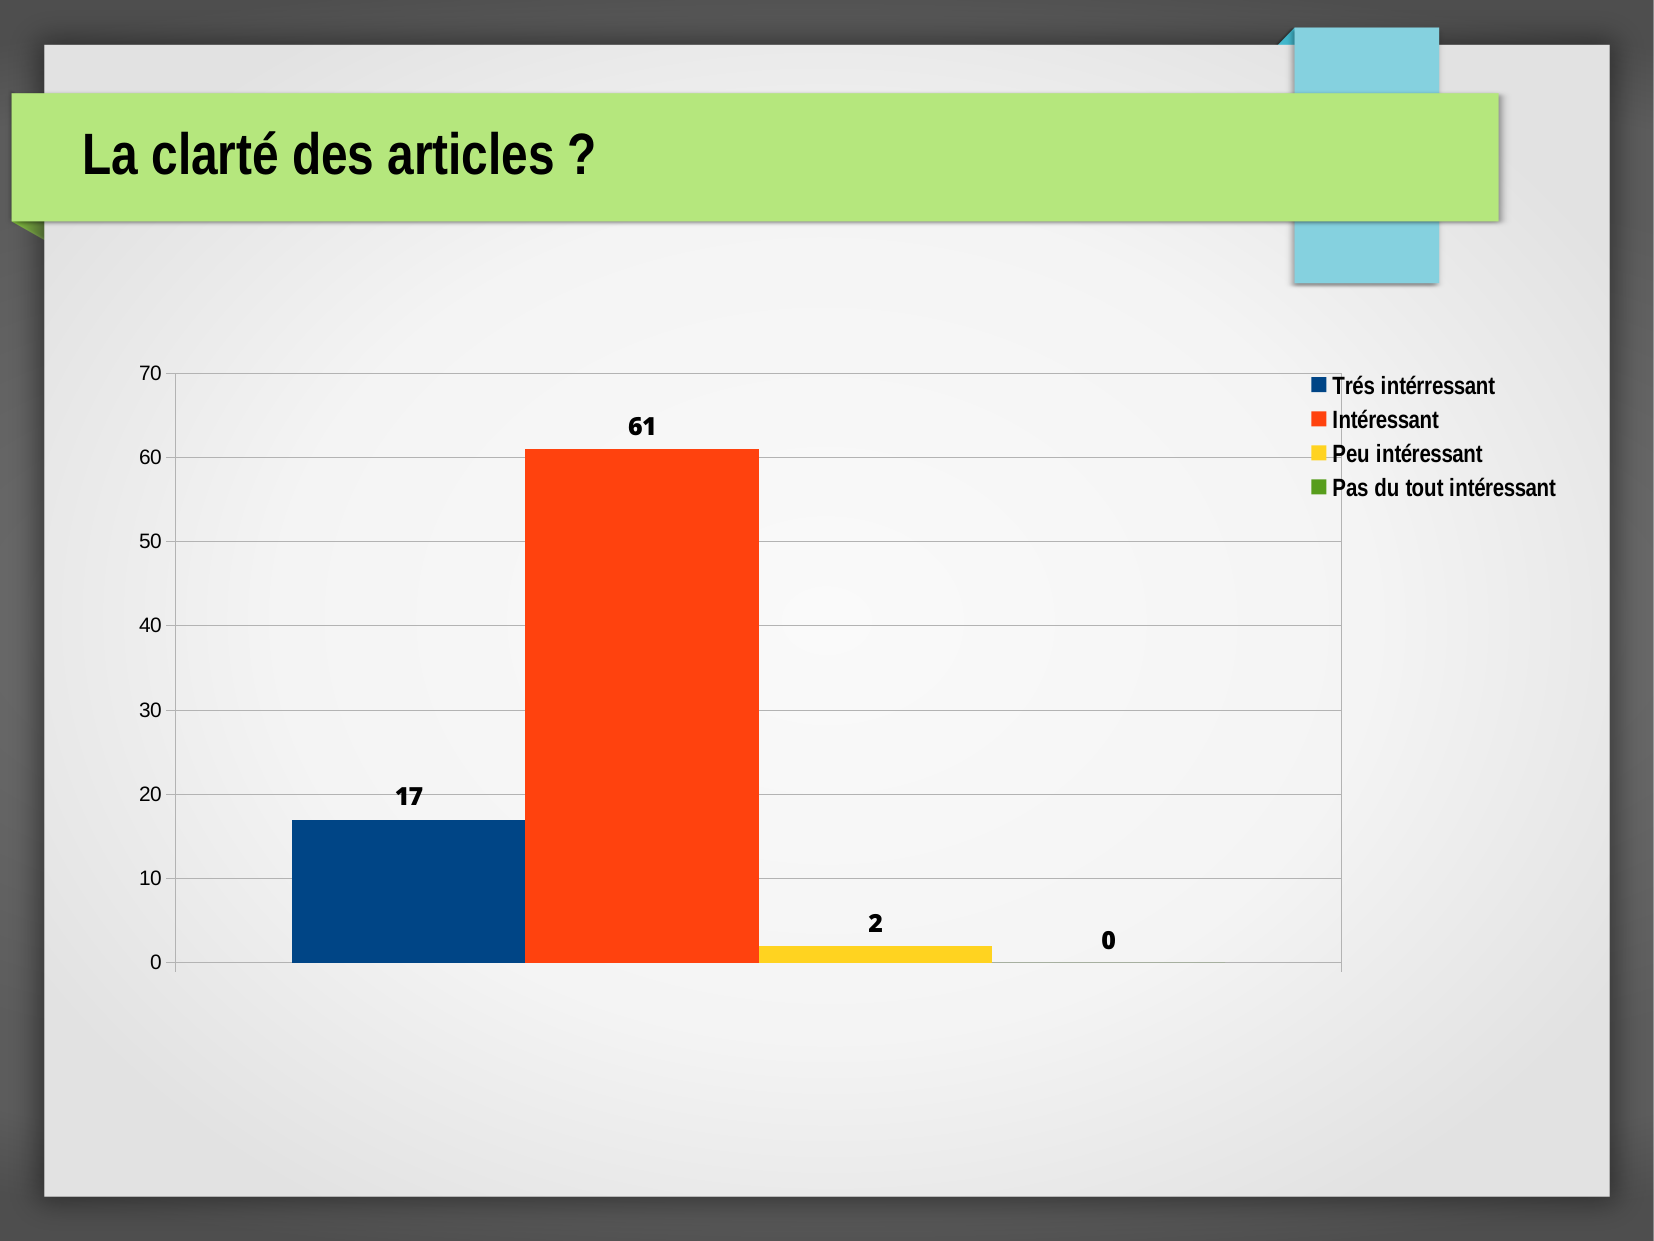

# La clarté des articles ?
### Chart
| Category | Trés intérressant | Intéressant | Peu intéressant | Pas du tout intéressant |
|---|---|---|---|---|
| None | 17.0 | 61.0 | 2.0 | 0.0 |